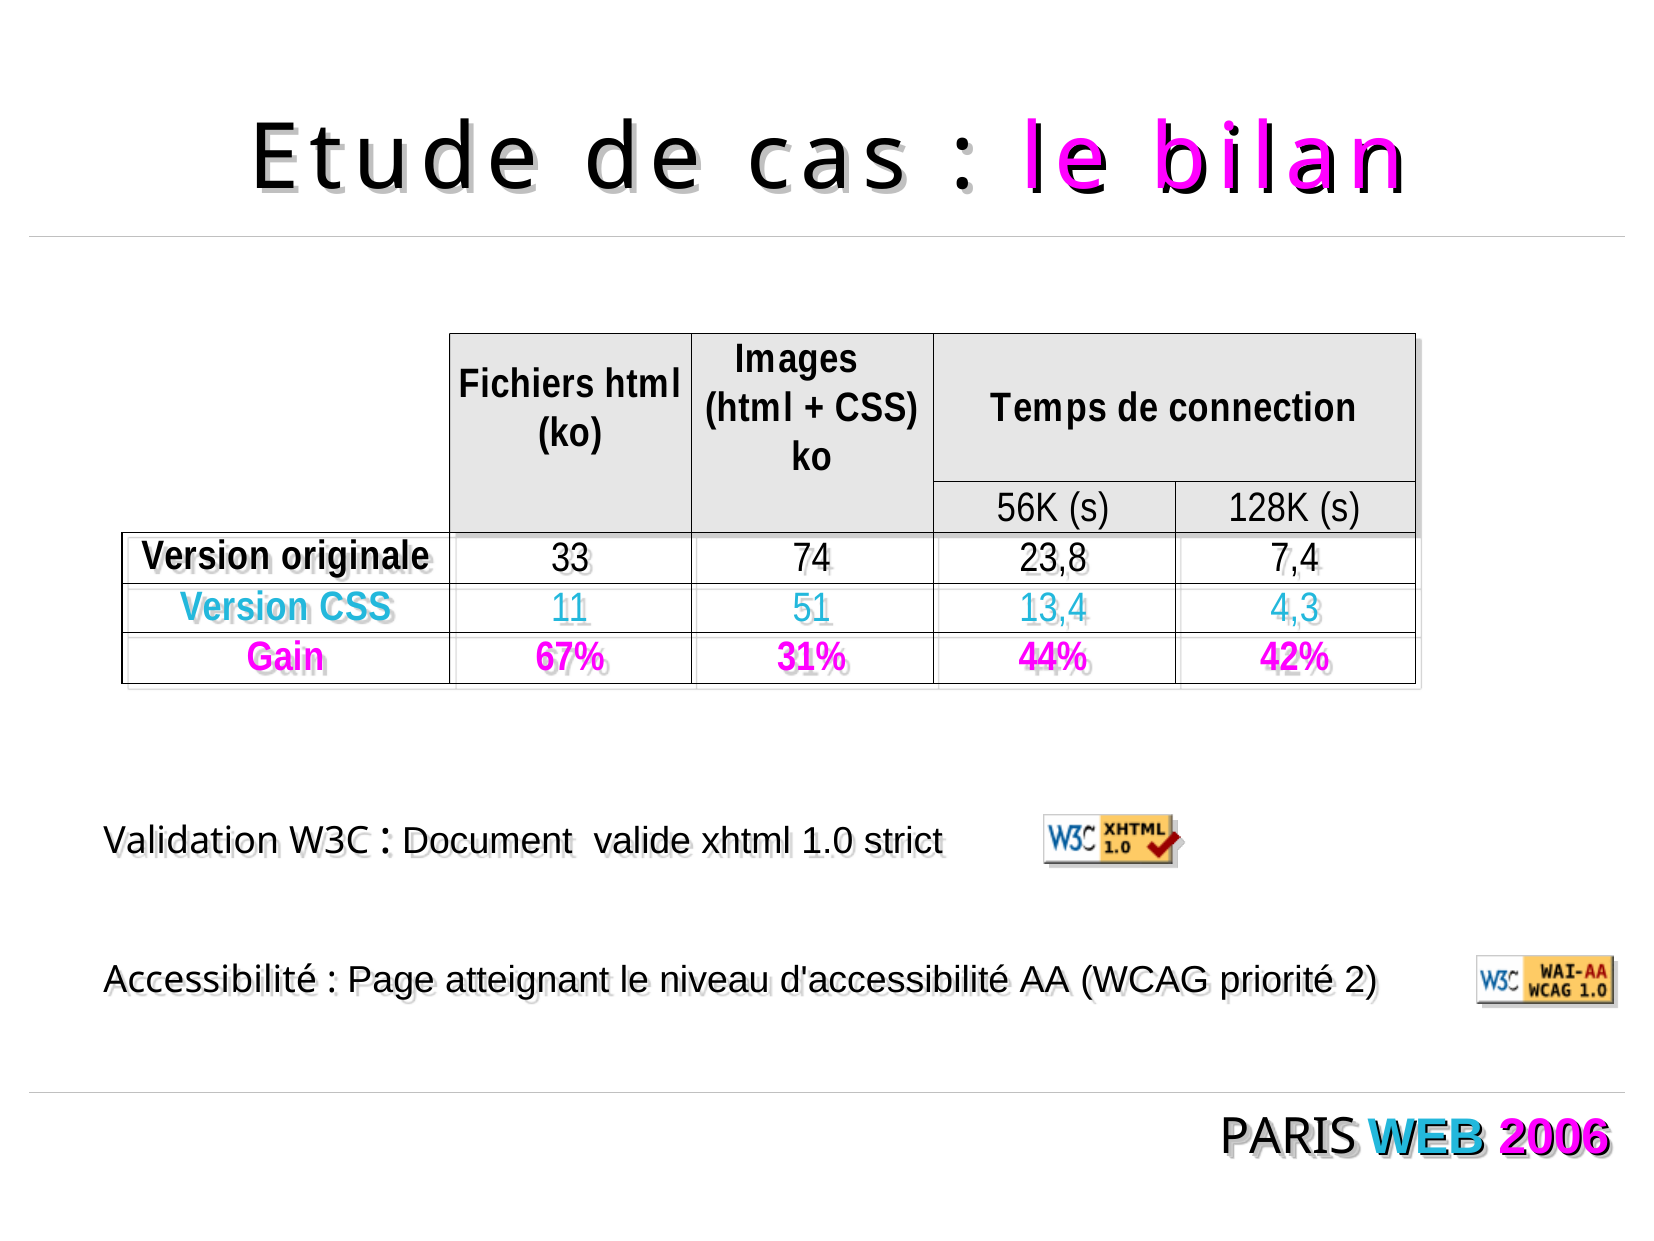

# Etude de cas : le bilan
Validation W3C : Document valide xhtml 1.0 strict
Accessibilité : Page atteignant le niveau d'accessibilité AA (WCAG priorité 2)
PARIS WEB 2006